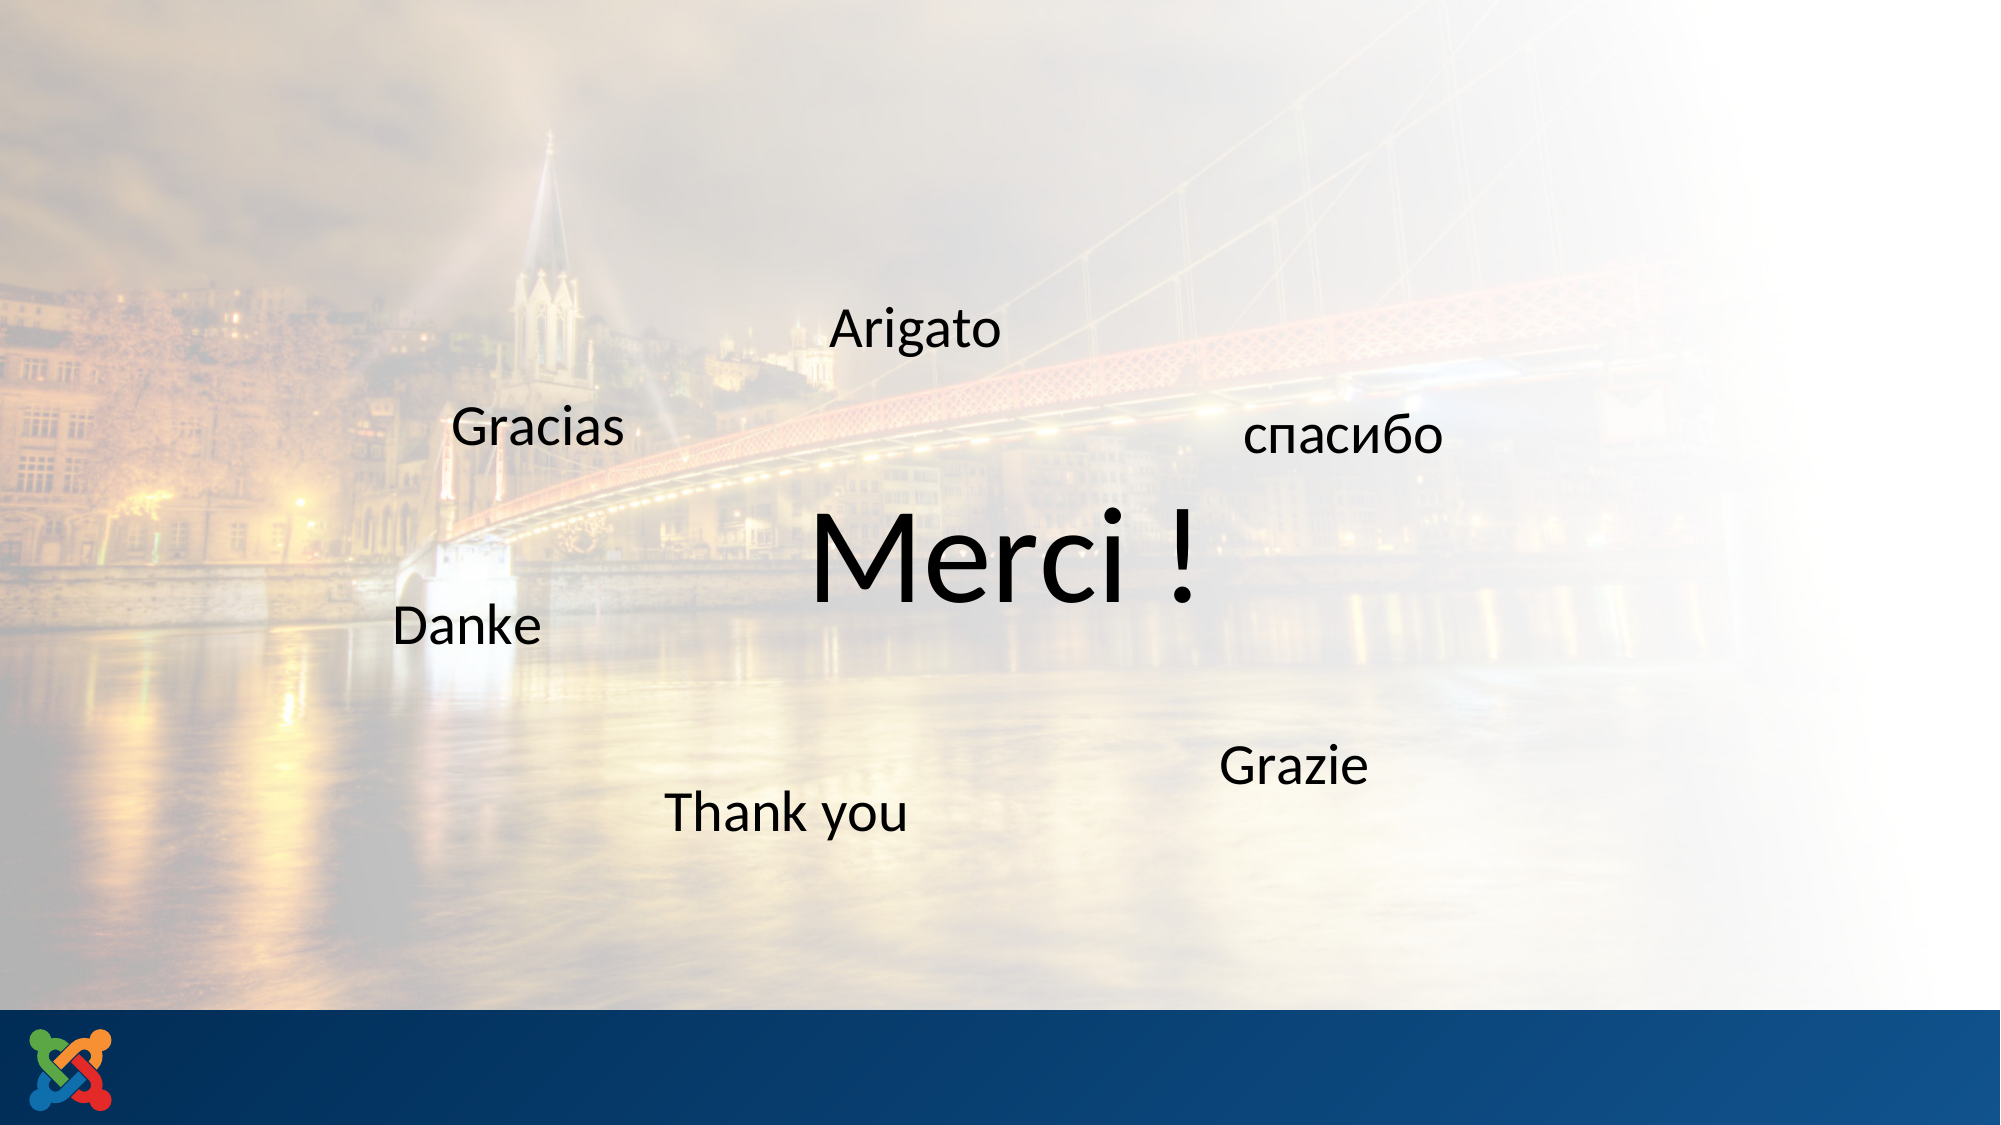

Arigato
Gracias
спасибо
Merci !
Danke
Grazie
Thank you